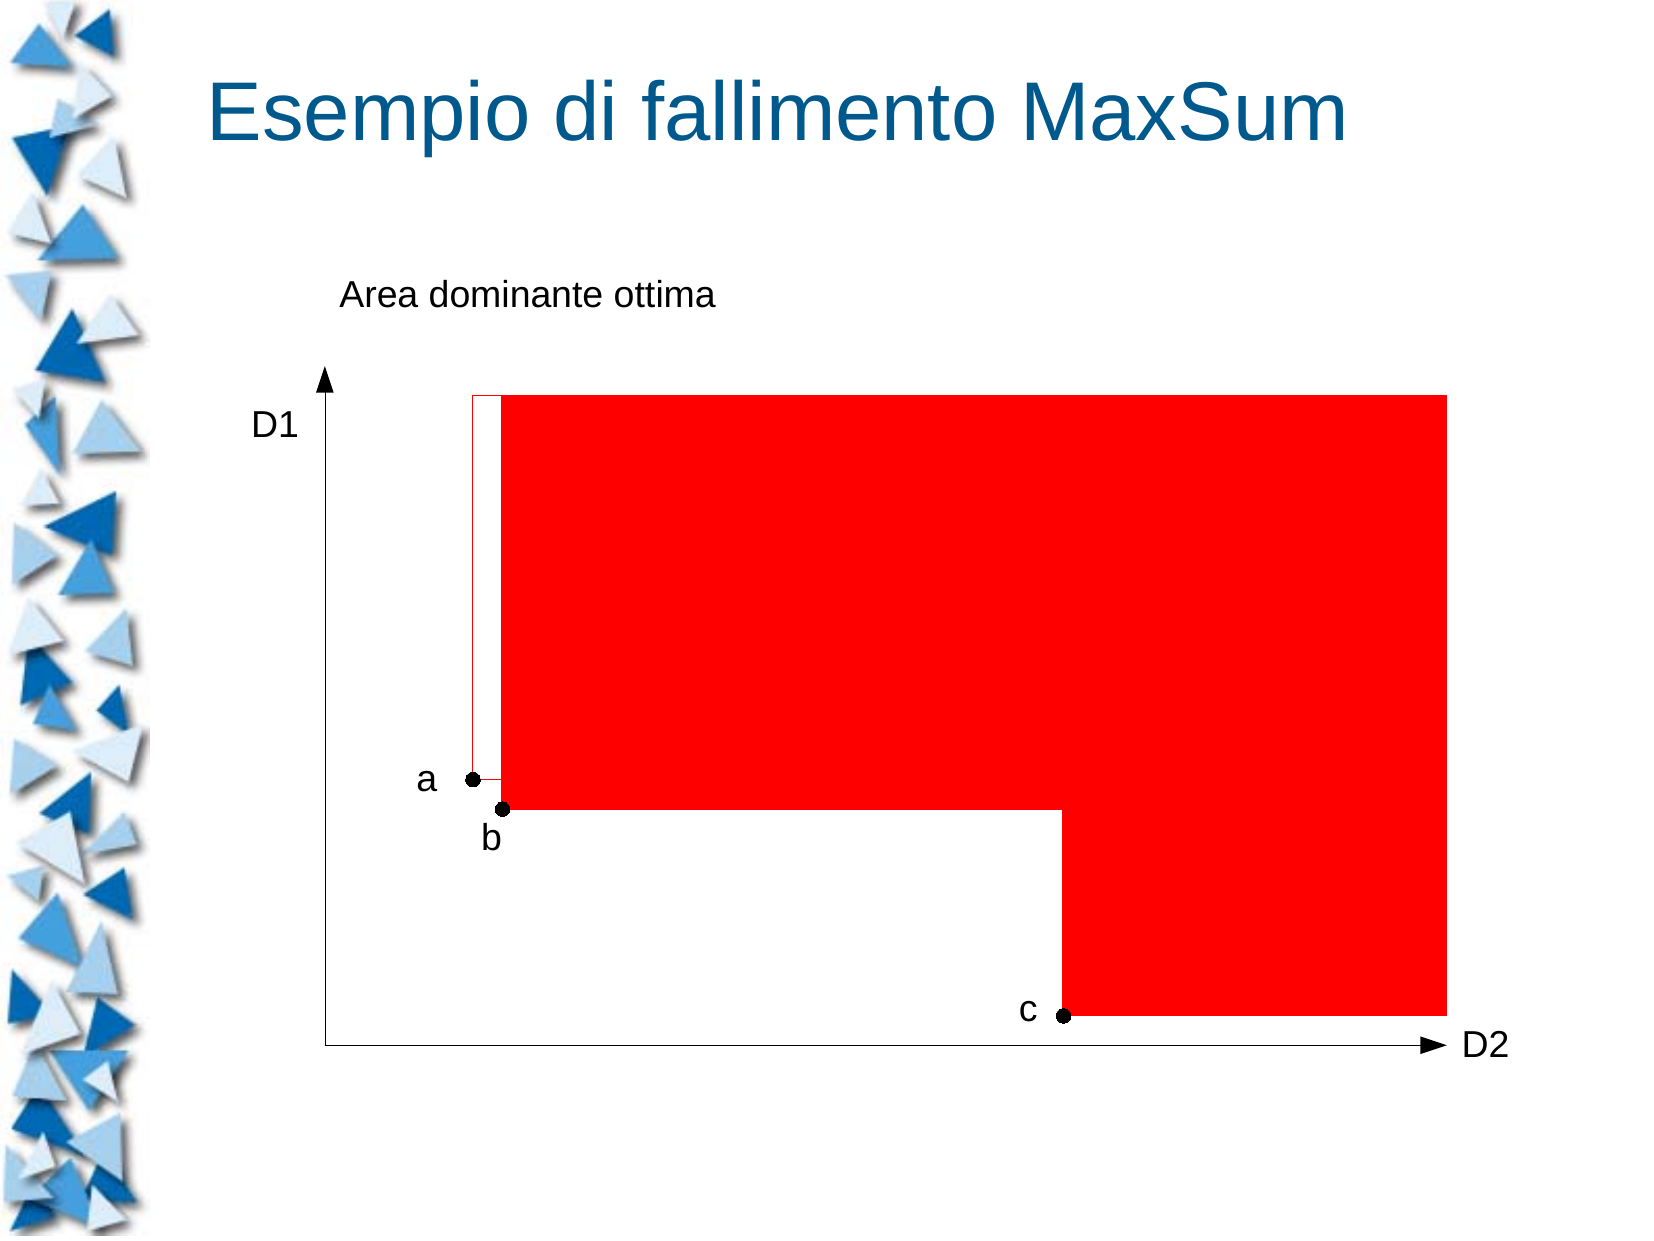

# Esempio di fallimento MaxSum
Area dominante ottima
D1
a
b
c
D2